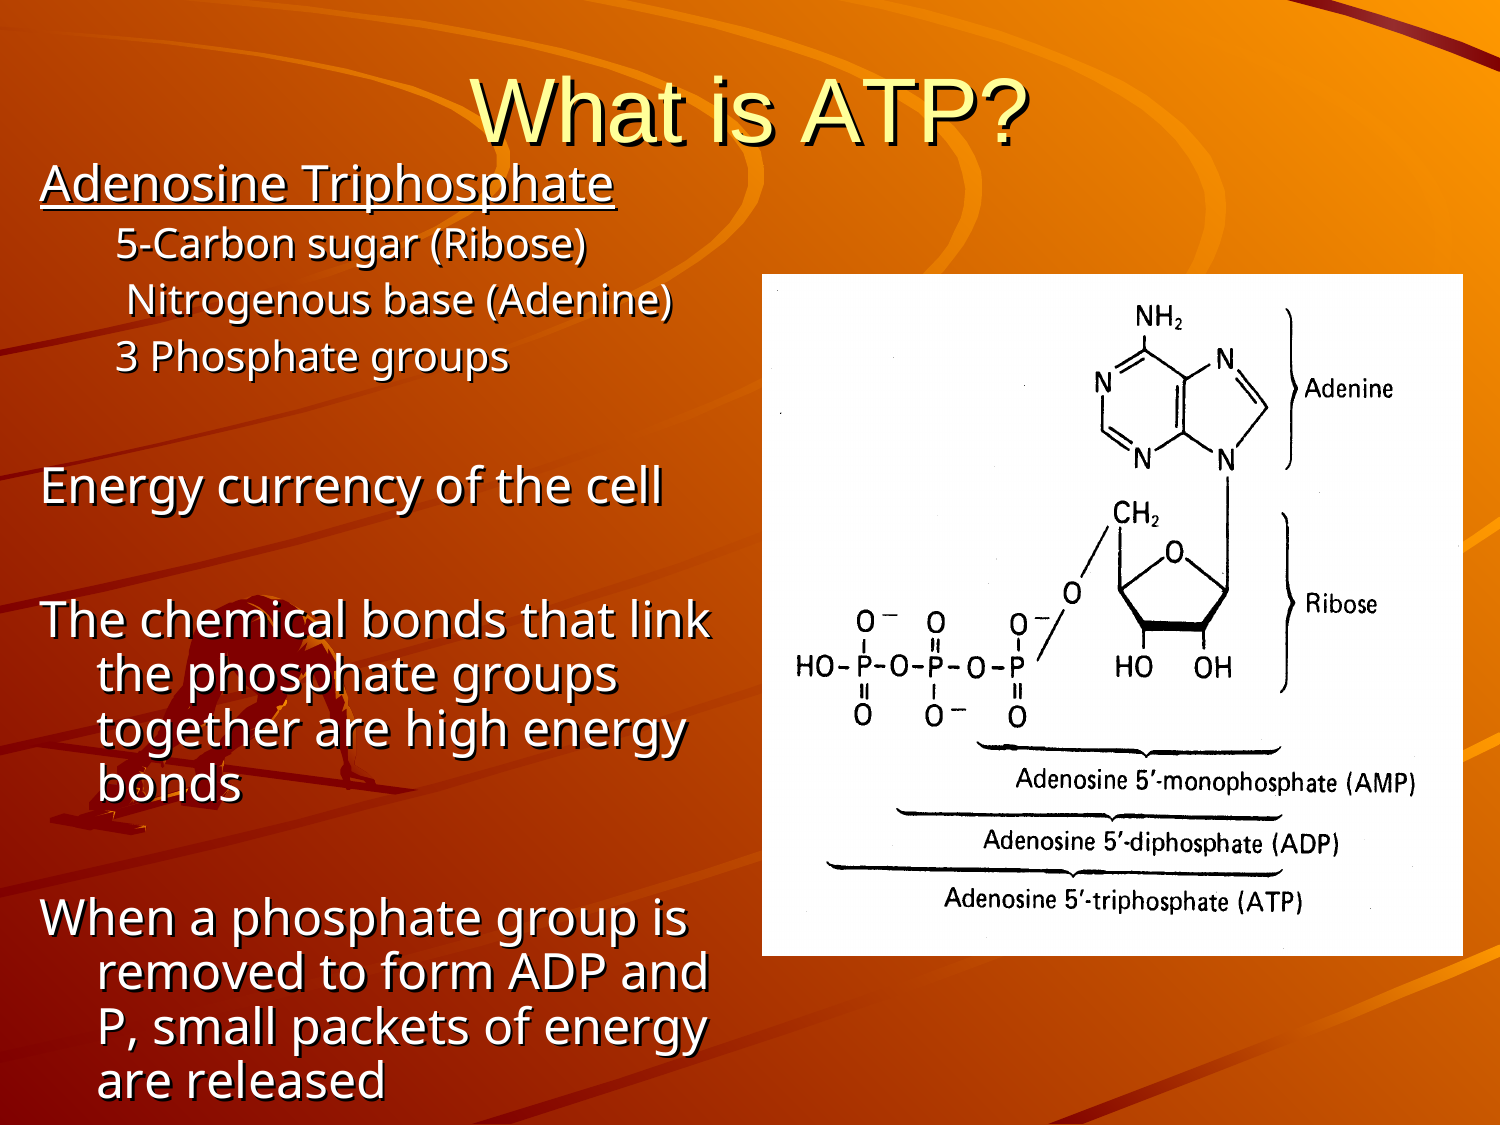

# What is ATP?
Adenosine Triphosphate
5-Carbon sugar (Ribose)
 Nitrogenous base (Adenine)
3 Phosphate groups
Energy currency of the cell
The chemical bonds that link the phosphate groups together are high energy bonds
When a phosphate group is removed to form ADP and P, small packets of energy are released